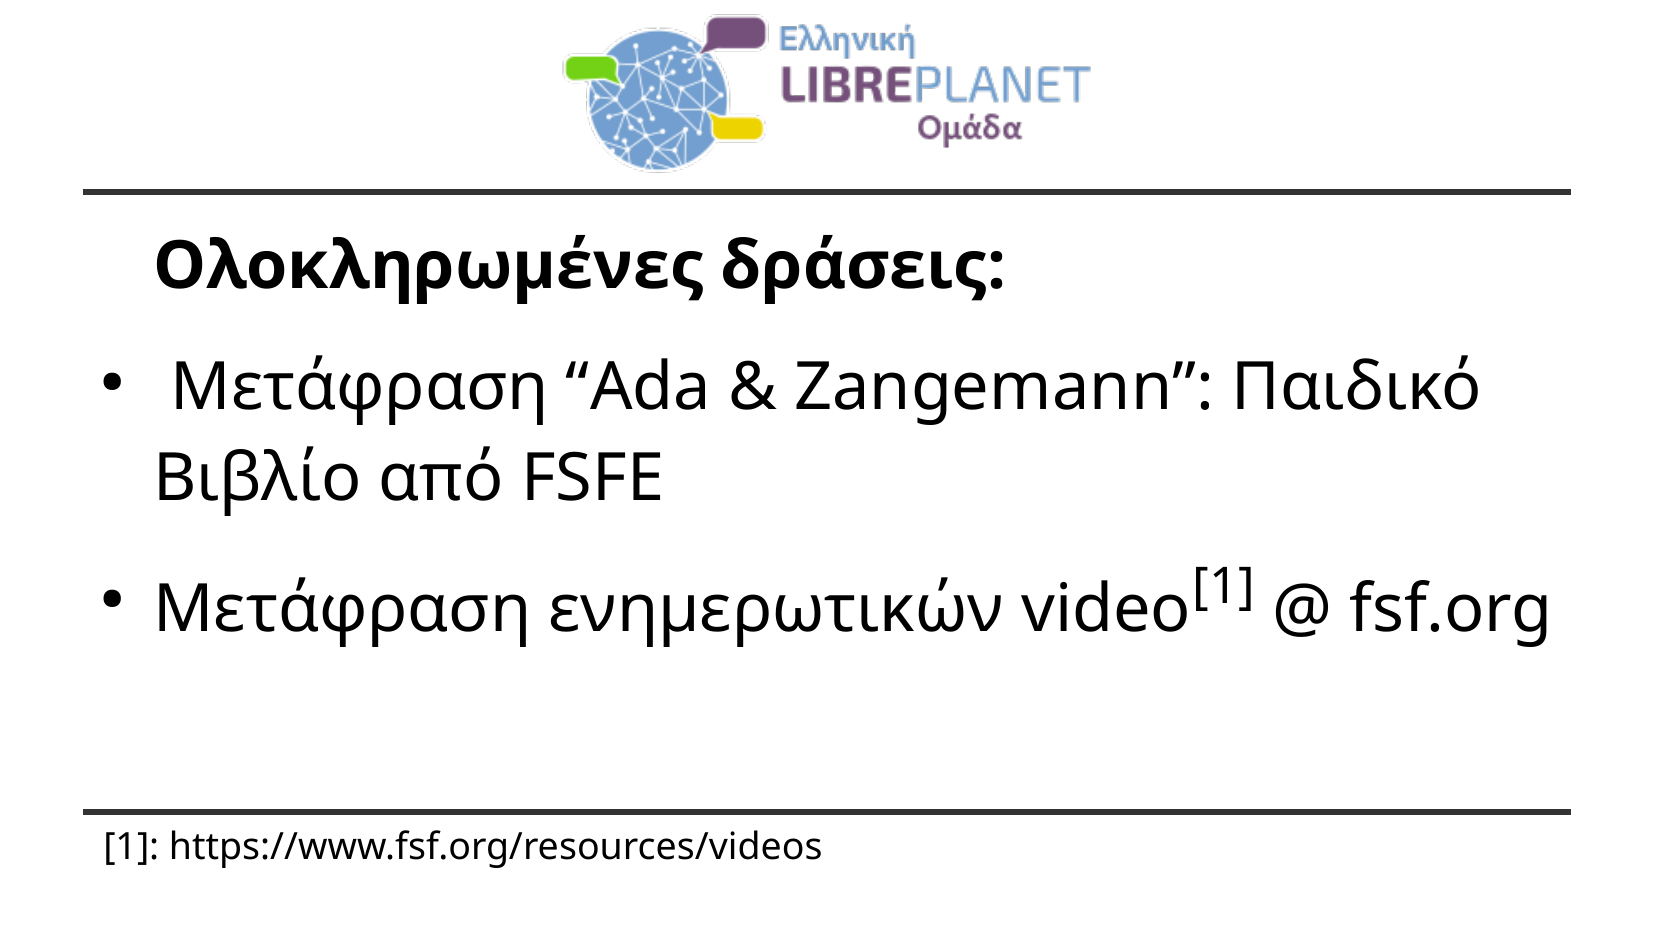

# Ολοκληρωμένες δράσεις:
 Μετάφραση “Ada & Zangemann”: Παιδικό Βιβλίο από FSFE
Μετάφραση ενημερωτικών video[1] @ fsf.org
[1]: https://www.fsf.org/resources/videos